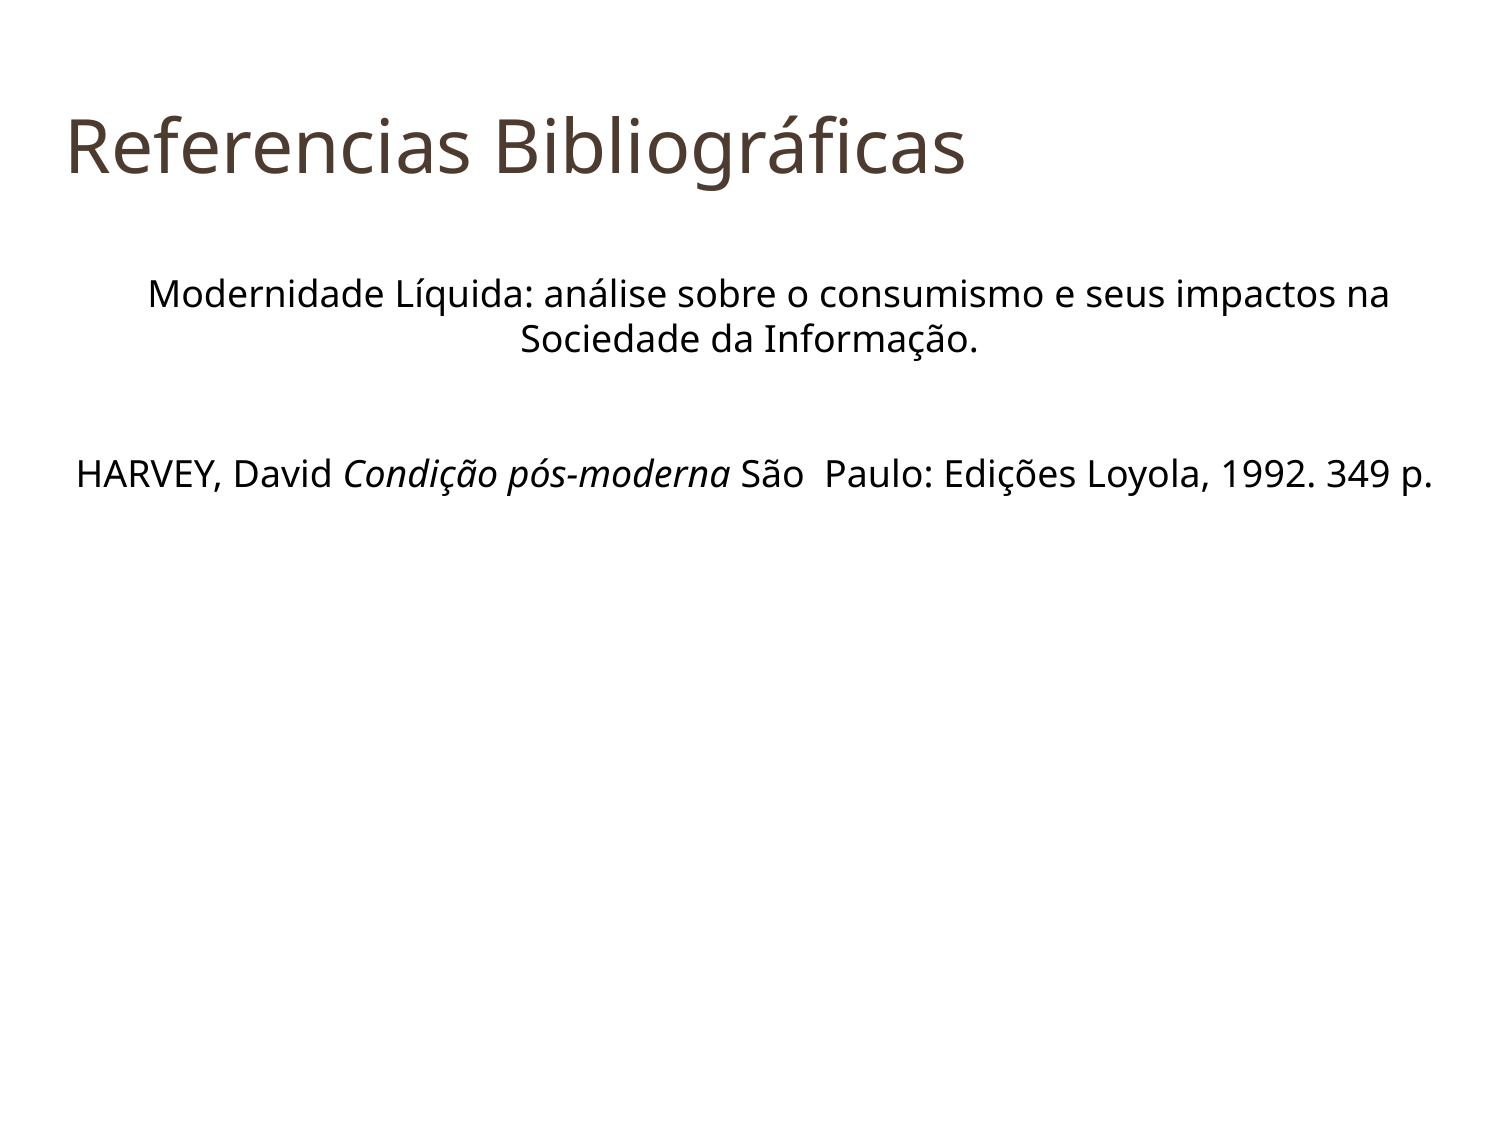

# Referencias Bibliográficas
 Modernidade Líquida: análise sobre o consumismo e seus impactos na Sociedade da Informação.
 HARVEY, David Condição pós-moderna São Paulo: Edições Loyola, 1992. 349 p.